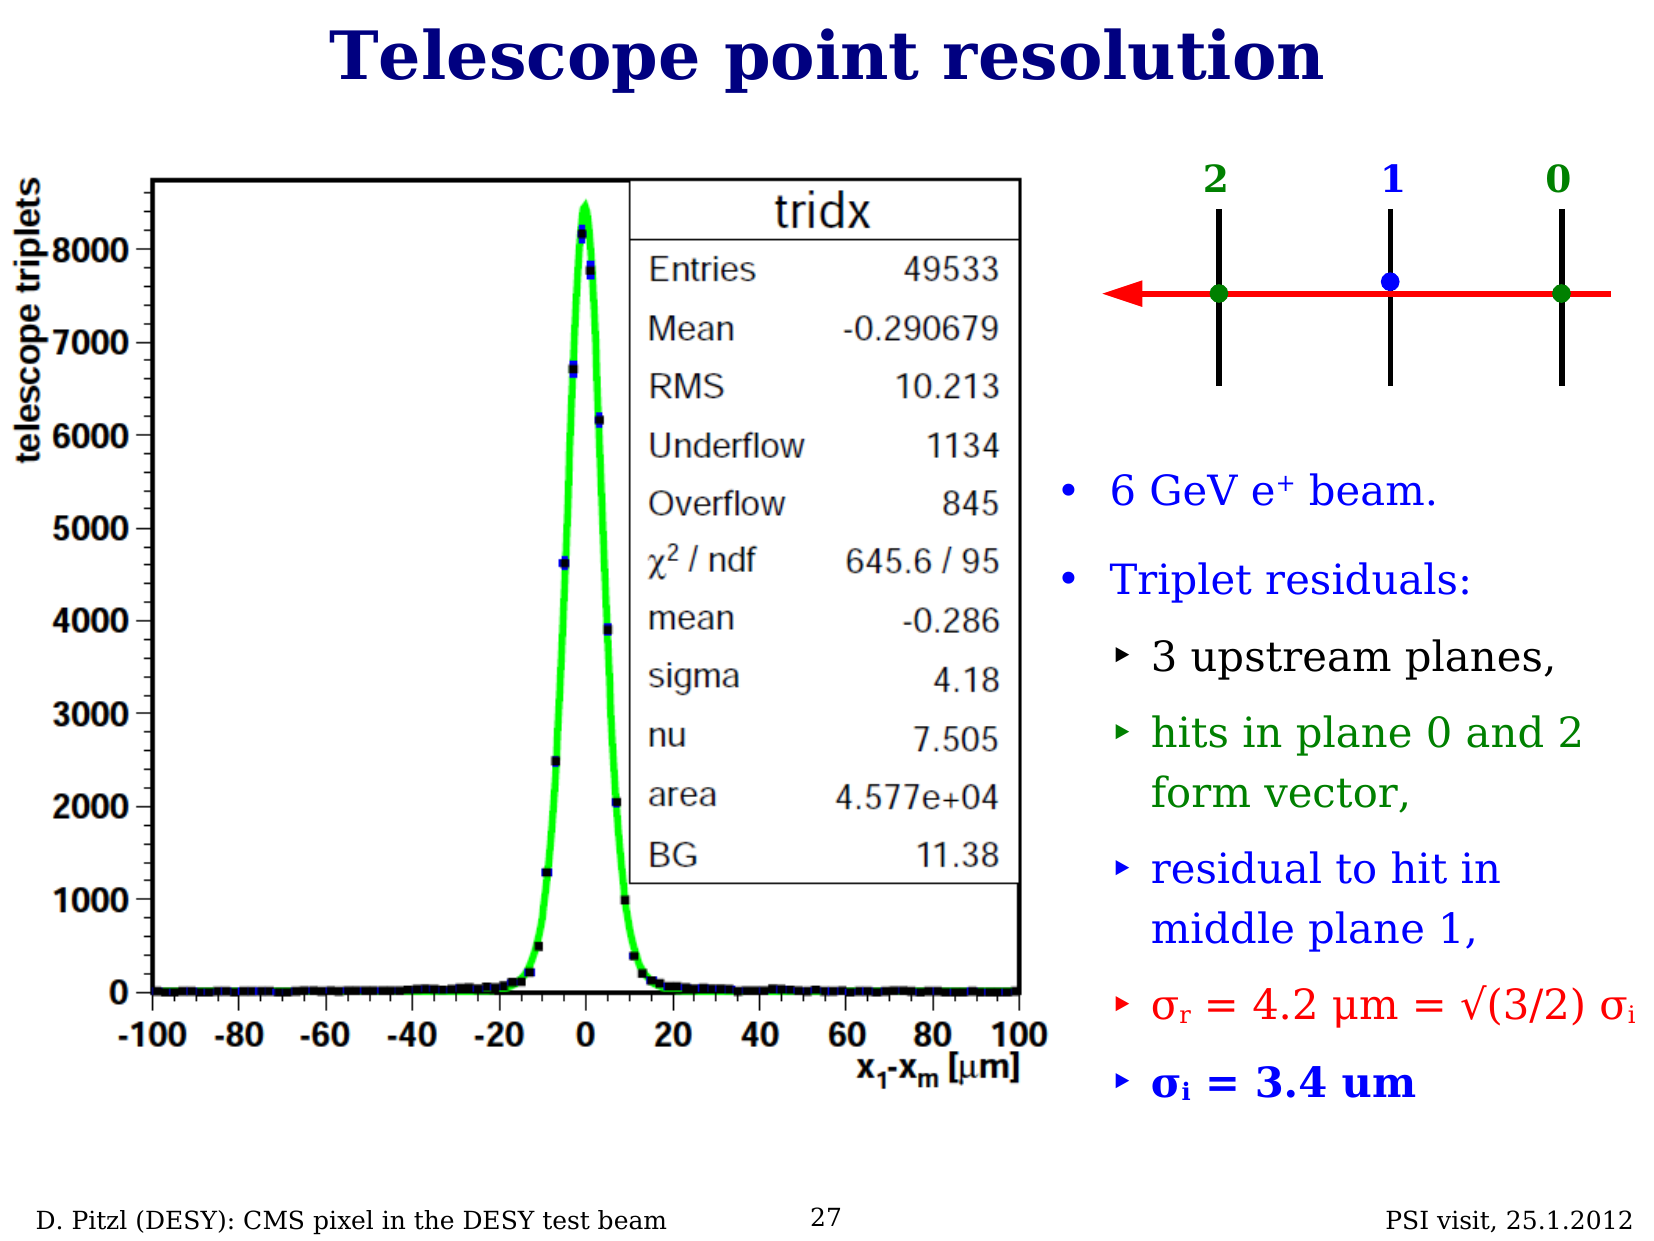

# Telescope point resolution
2
1
0
6 GeV e+ beam.
Triplet residuals:
3 upstream planes,
hits in plane 0 and 2 form vector,
residual to hit in middle plane 1,
σr = 4.2 μm = √(3/2) σi
σi = 3.4 um